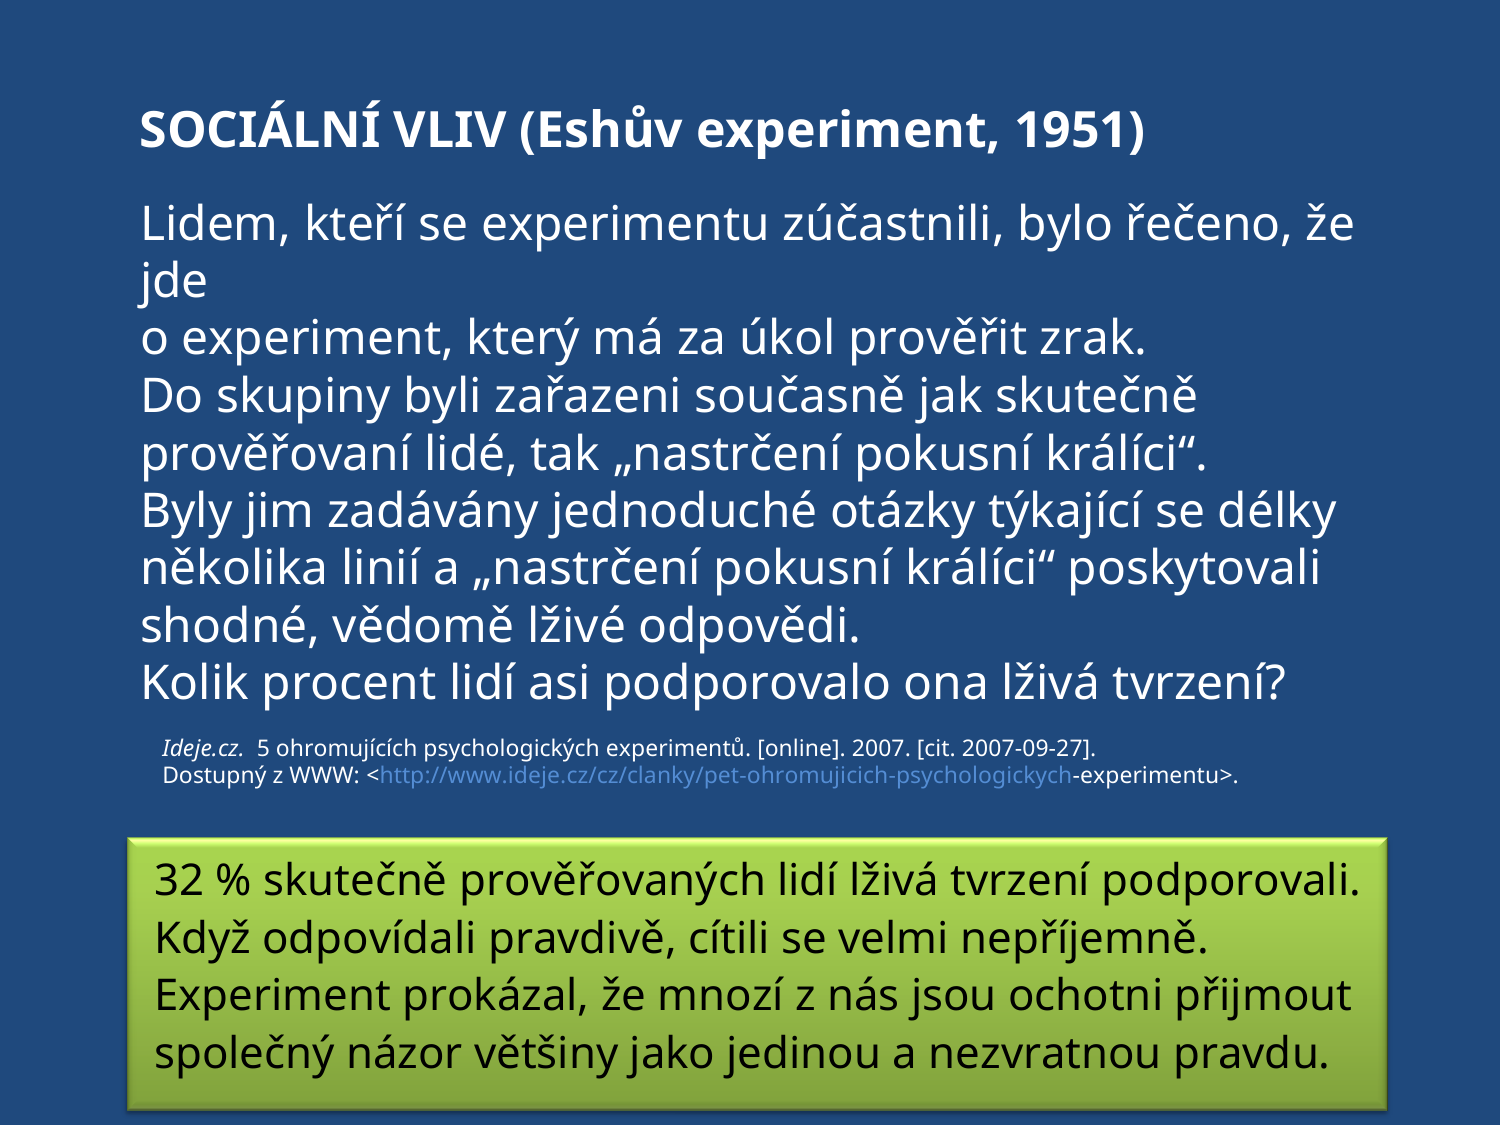

# SOCIÁLNÍ VLIV (Eshův experiment, 1951) Lidem, kteří se experimentu zúčastnili, bylo řečeno, že jde o experiment, který má za úkol prověřit zrak. Do skupiny byli zařazeni současně jak skutečně prověřovaní lidé, tak „nastrčení pokusní králíci“. Byly jim zadávány jednoduché otázky týkající se délky několika linií a „nastrčení pokusní králíci“ poskytovali shodné, vědomě lživé odpovědi. Kolik procent lidí asi podporovalo ona lživá tvrzení?
Ideje.cz. 5 ohromujících psychologických experimentů. [online]. 2007. [cit. 2007-09-27].
Dostupný z WWW: <http://www.ideje.cz/cz/clanky/pet-ohromujicich-psychologickych-experimentu>.
32 % skutečně prověřovaných lidí lživá tvrzení podporovali. Když odpovídali pravdivě, cítili se velmi nepříjemně. Experiment prokázal, že mnozí z nás jsou ochotni přijmout společný názor většiny jako jedinou a nezvratnou pravdu.